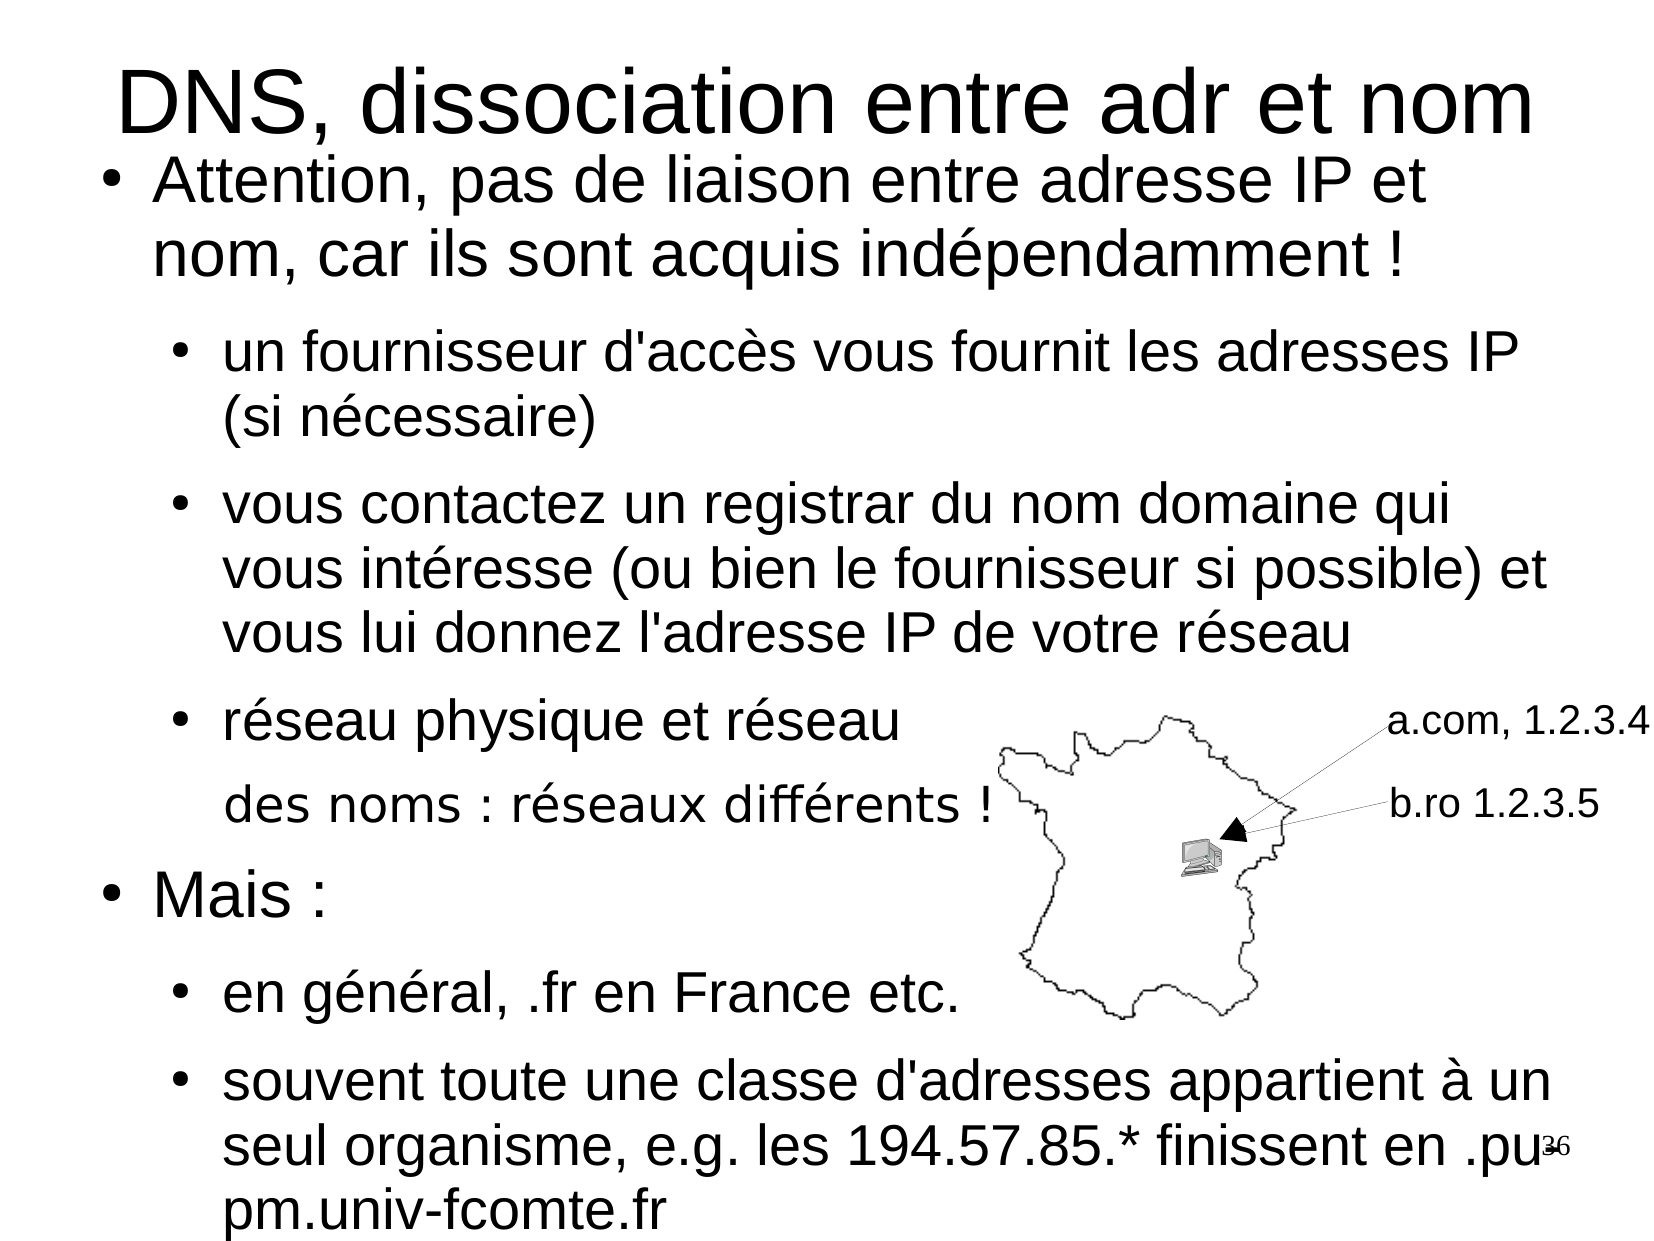

# DNS, dissociation entre adr et nom
Attention, pas de liaison entre adresse IP et nom, car ils sont acquis indépendamment !
un fournisseur d'accès vous fournit les adresses IP (si nécessaire)
vous contactez un registrar du nom domaine qui vous intéresse (ou bien le fournisseur si possible) et vous lui donnez l'adresse IP de votre réseau
réseau physique et réseau
 des noms : réseaux différents !
Mais :
en général, .fr en France etc.
souvent toute une classe d'adresses appartient à un seul organisme, e.g. les 194.57.85.* finissent en .pu-pm.univ-fcomte.fr
a.com, 1.2.3.4
b.ro 1.2.3.5
36